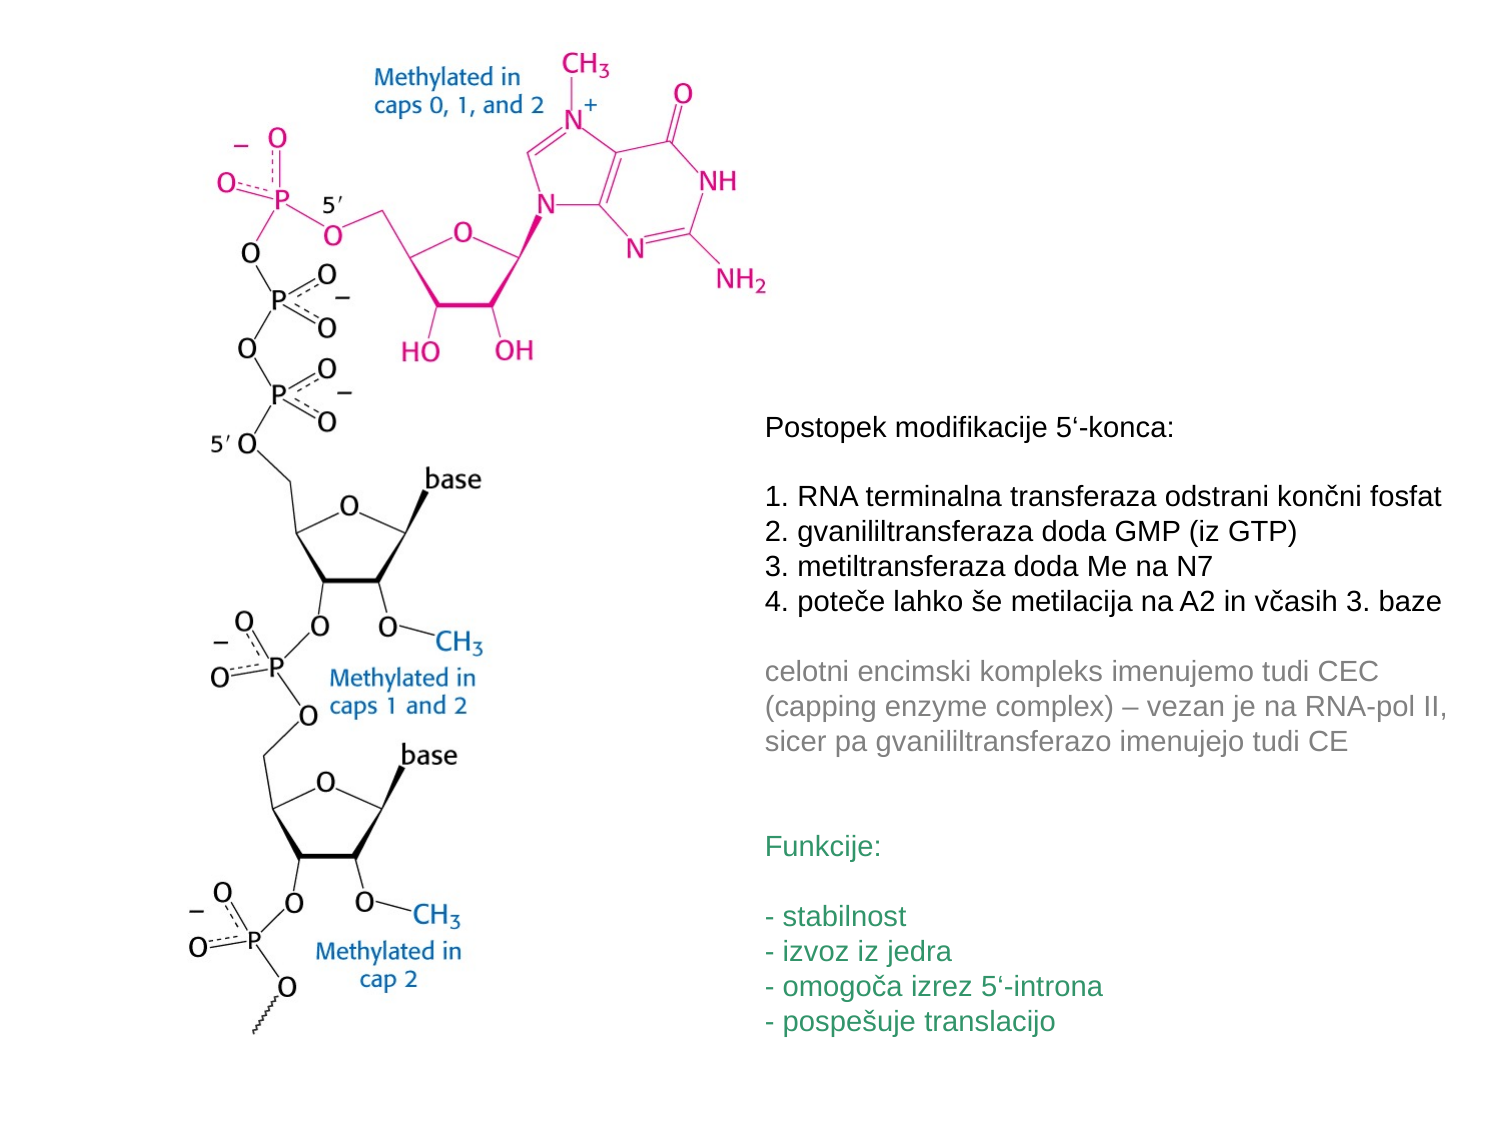

Postopek modifikacije 5‘-konca:
1. RNA terminalna transferaza odstrani končni fosfat
2. gvanililtransferaza doda GMP (iz GTP)
3. metiltransferaza doda Me na N7
4. poteče lahko še metilacija na A2 in včasih 3. baze
celotni encimski kompleks imenujemo tudi CEC (capping enzyme complex) – vezan je na RNA-pol II, sicer pa gvanililtransferazo imenujejo tudi CE
Funkcije:
- stabilnost
- izvoz iz jedra
- omogoča izrez 5‘-introna
- pospešuje translacijo